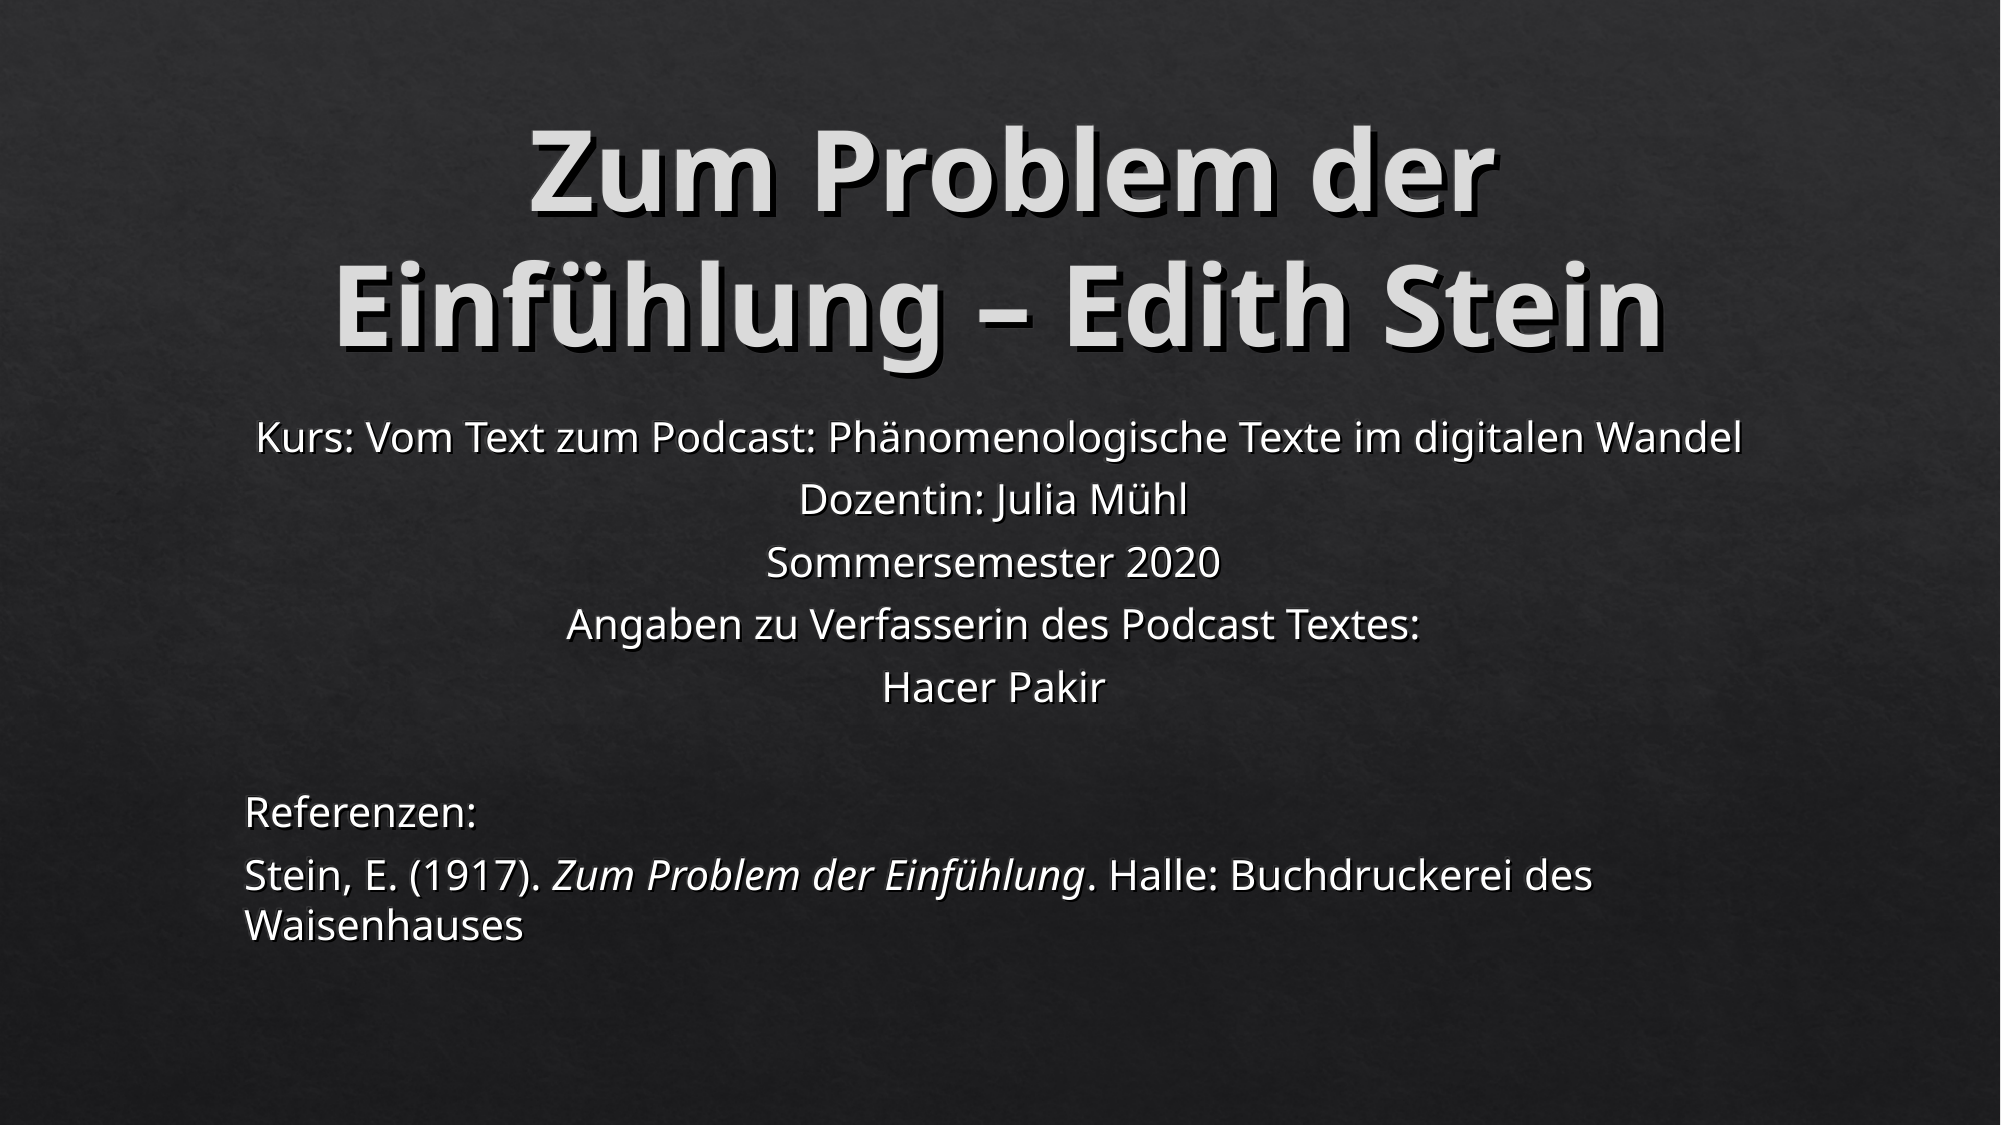

# Zum Problem der Einfühlung – Edith Stein
 Kurs: Vom Text zum Podcast: Phänomenologische Texte im digitalen Wandel
Dozentin: Julia Mühl
Sommersemester 2020
Angaben zu Verfasserin des Podcast Textes:
Hacer Pakir
Referenzen:
Stein, E. (1917). Zum Problem der Einfühlung. Halle: Buchdruckerei des Waisenhauses